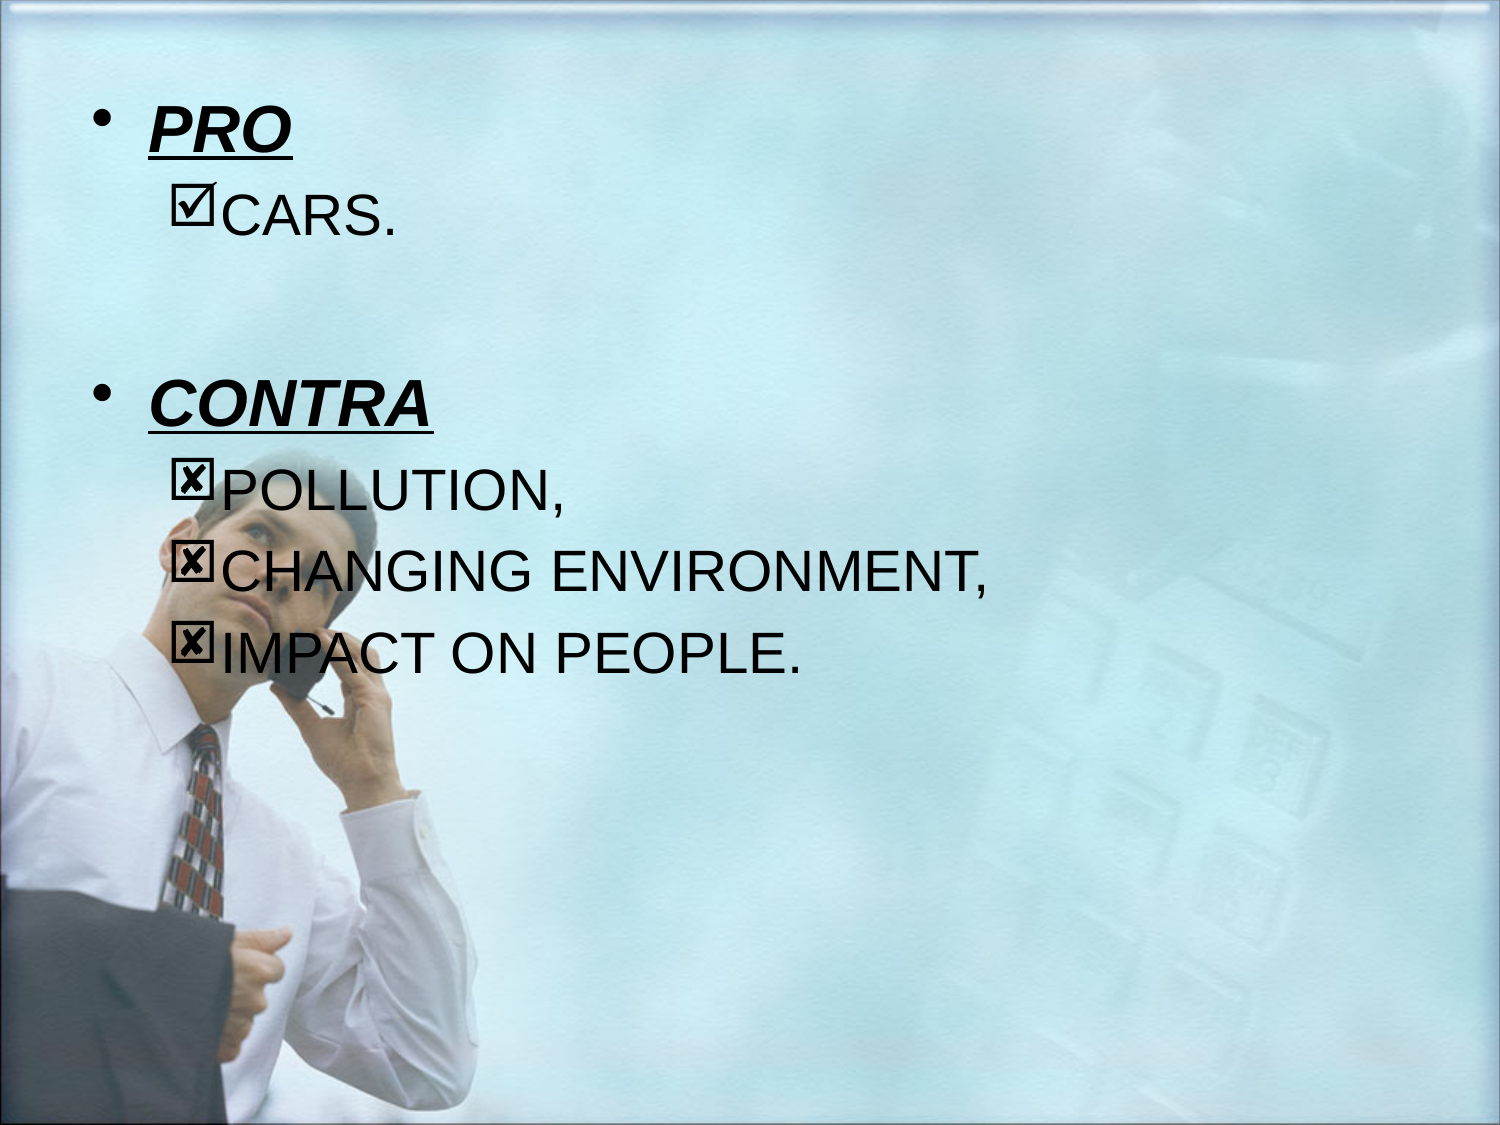

# PRO
CARS.
CONTRA
POLLUTION,
CHANGING ENVIRONMENT,
IMPACT ON PEOPLE.